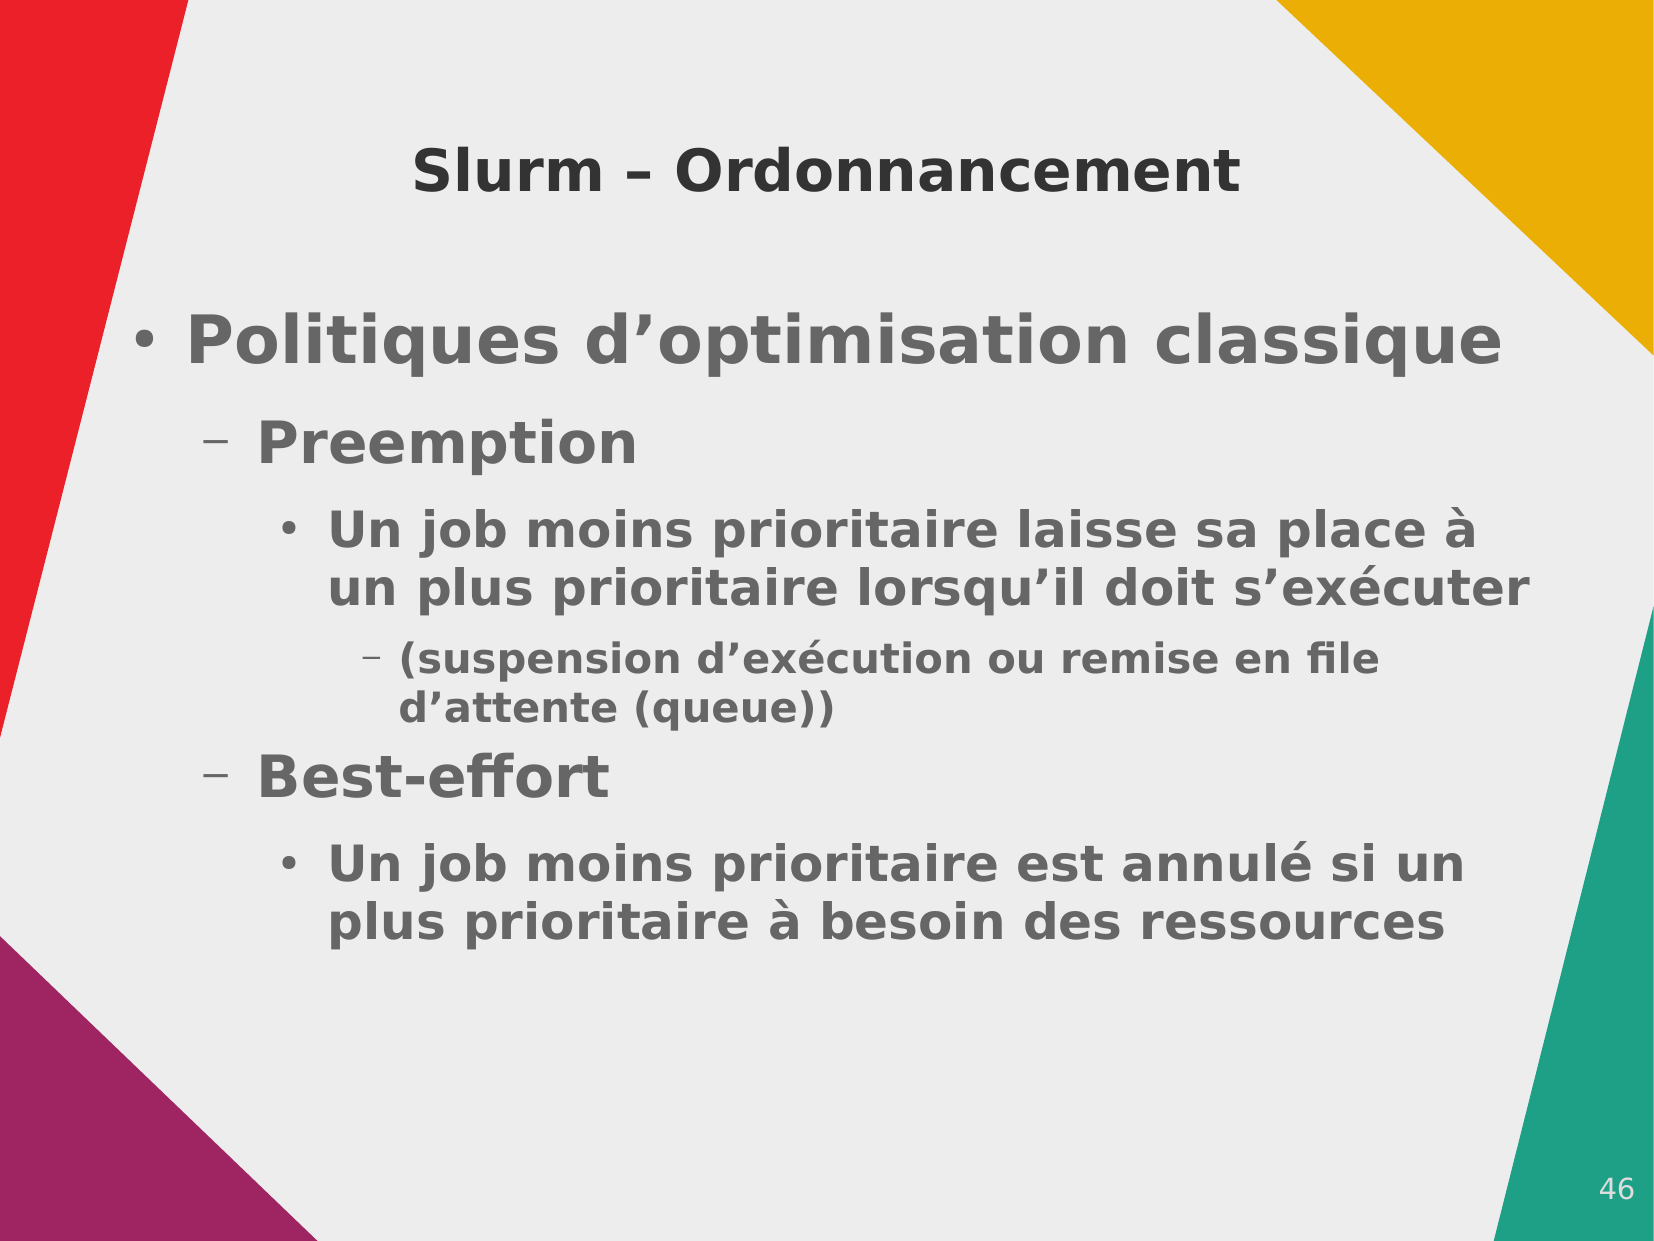

# Slurm – Ordonnancement
Politiques d’optimisation classique
Preemption
Un job moins prioritaire laisse sa place à un plus prioritaire lorsqu’il doit s’exécuter
(suspension d’exécution ou remise en file d’attente (queue))
Best-effort
Un job moins prioritaire est annulé si un plus prioritaire à besoin des ressources
46